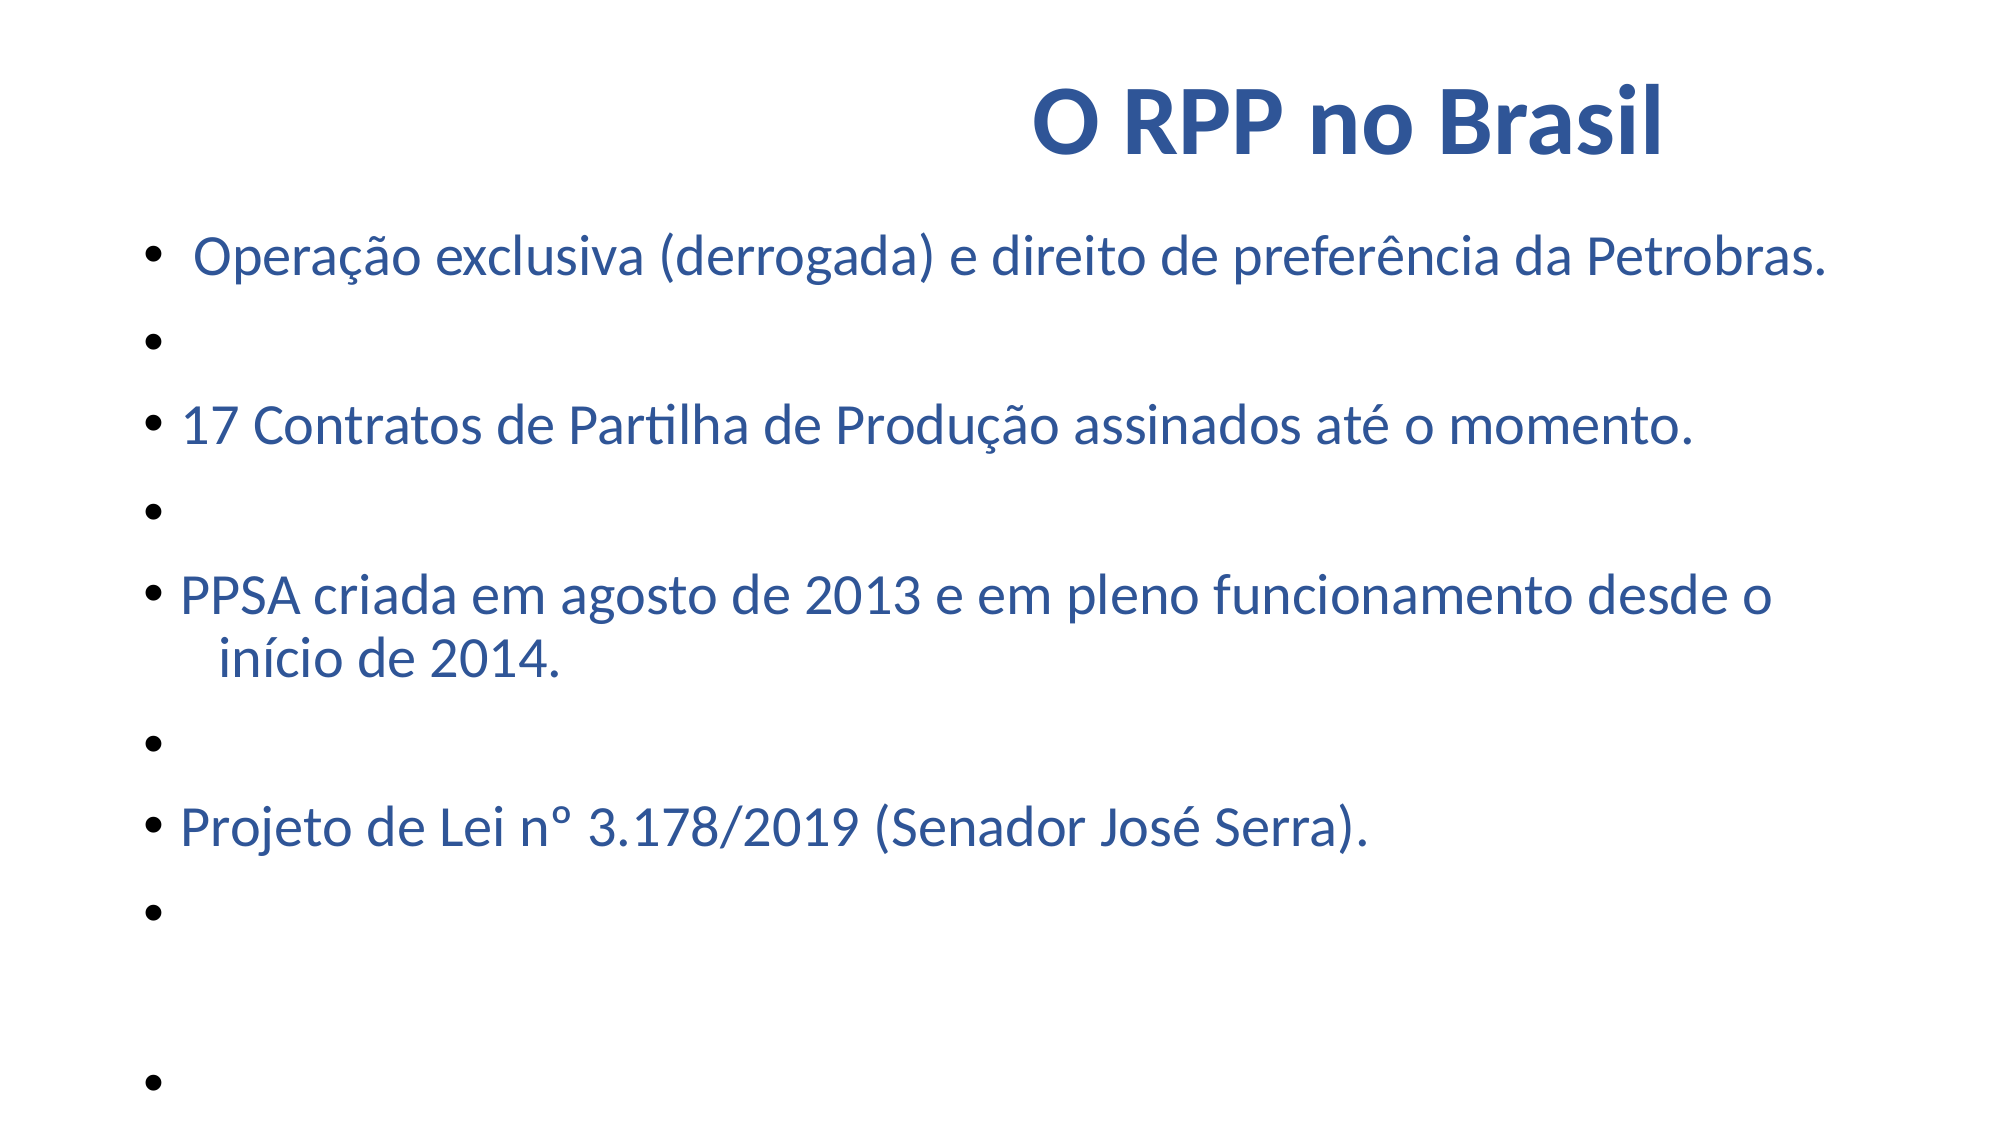

O RPP no Brasil
# Operação exclusiva (derrogada) e direito de preferência da Petrobras.
17 Contratos de Partilha de Produção assinados até o momento.
PPSA criada em agosto de 2013 e em pleno funcionamento desde o início de 2014.
Projeto de Lei nº 3.178/2019 (Senador José Serra).